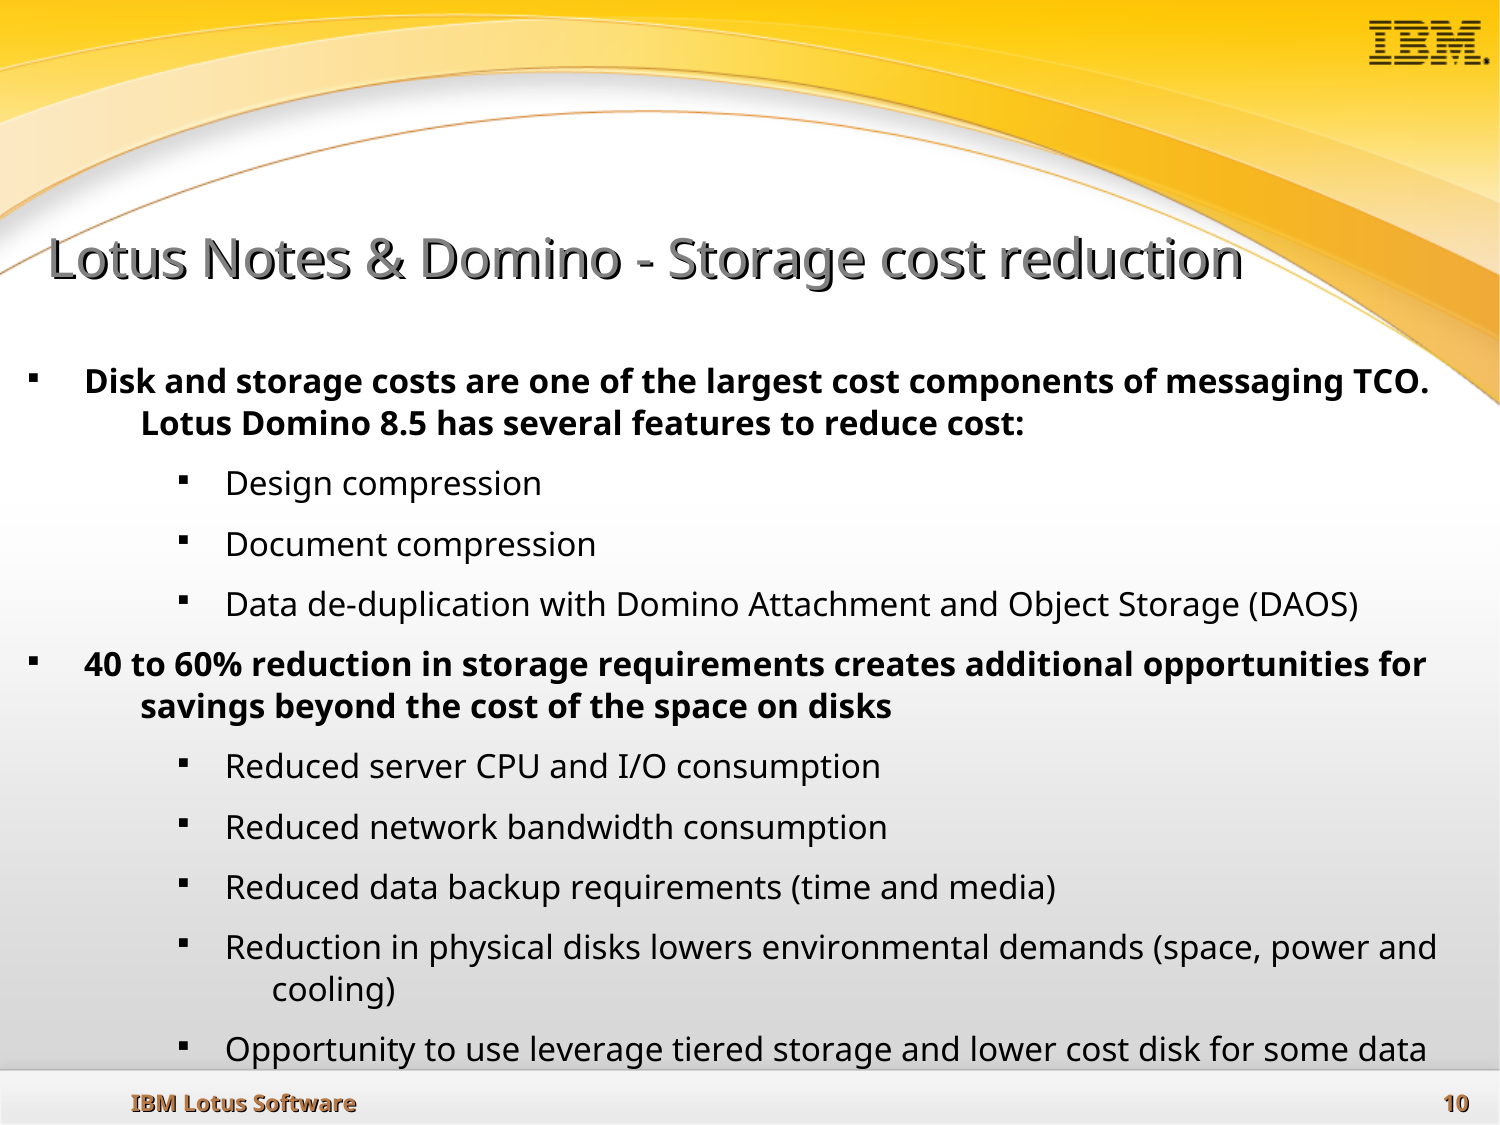

# Lotus Notes & Domino - Storage cost reduction
Disk and storage costs are one of the largest cost components of messaging TCO.
Lotus Domino 8.5 has several features to reduce cost:
Design compression
Document compression
Data de-duplication with Domino Attachment and Object Storage (DAOS)
40 to 60% reduction in storage requirements creates additional opportunities for savings beyond the cost of the space on disks
Reduced server CPU and I/O consumption
Reduced network bandwidth consumption
Reduced data backup requirements (time and media)
Reduction in physical disks lowers environmental demands (space, power and cooling)
Opportunity to use leverage tiered storage and lower cost disk for some data
IBM Lotus Software
10